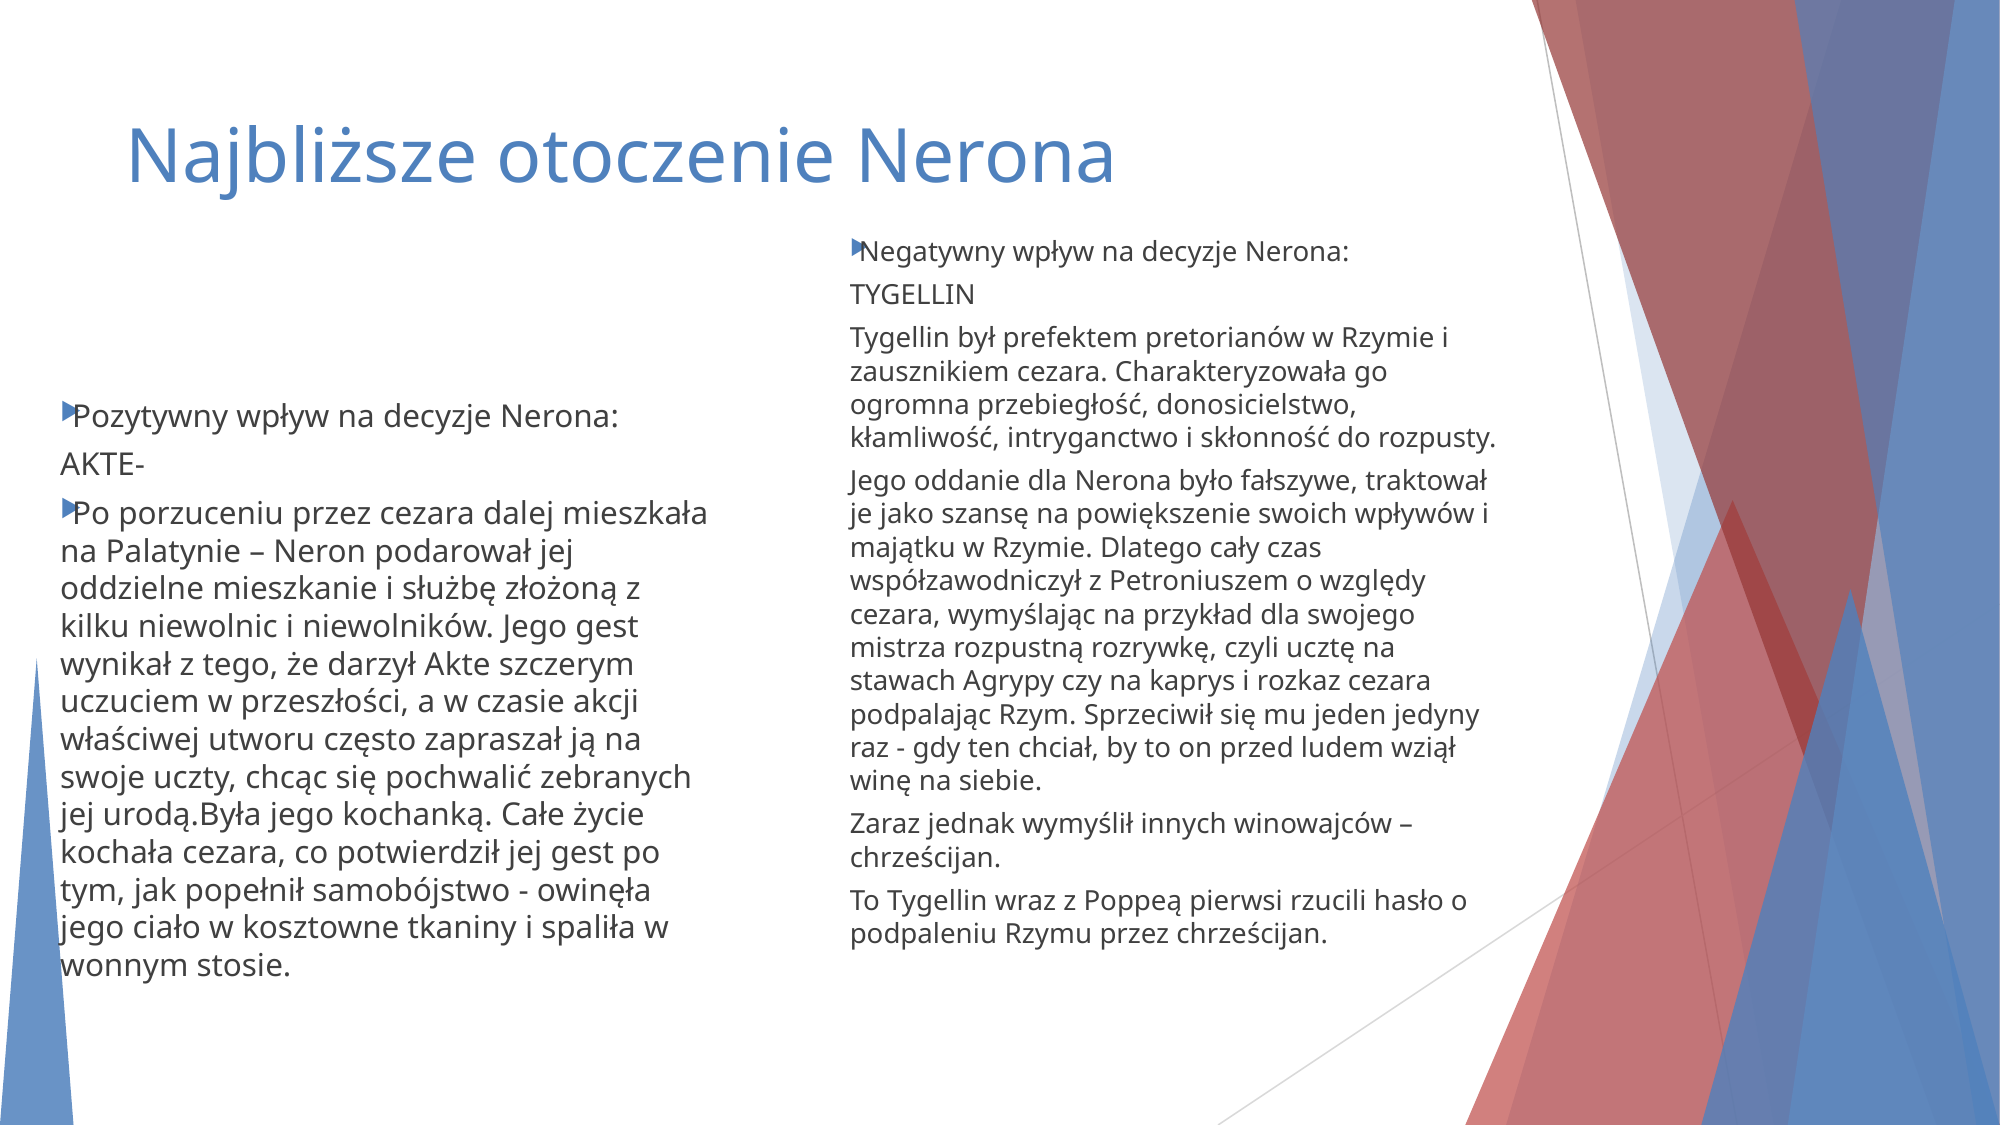

# Najbliższe otoczenie Nerona
Negatywny wpływ na decyzje Nerona:
TYGELLIN
Tygellin był prefektem pretorianów w Rzymie i zausznikiem cezara. Charakteryzowała go ogromna przebiegłość, donosicielstwo, kłamliwość, intryganctwo i skłonność do rozpusty.
Jego oddanie dla Nerona było fałszywe, traktował je jako szansę na powiększenie swoich wpływów i majątku w Rzymie. Dlatego cały czas współzawodniczył z Petroniuszem o względy cezara, wymyślając na przykład dla swojego mistrza rozpustną rozrywkę, czyli ucztę na stawach Agrypy czy na kaprys i rozkaz cezara podpalając Rzym. Sprzeciwił się mu jeden jedyny raz - gdy ten chciał, by to on przed ludem wziął winę na siebie.
Zaraz jednak wymyślił innych winowajców – chrześcijan.
To Tygellin wraz z Poppeą pierwsi rzucili hasło o podpaleniu Rzymu przez chrześcijan.
Pozytywny wpływ na decyzje Nerona:
AKTE-
Po porzuceniu przez cezara dalej mieszkała na Palatynie – Neron podarował jej oddzielne mieszkanie i służbę złożoną z kilku niewolnic i niewolników. Jego gest wynikał z tego, że darzył Akte szczerym uczuciem w przeszłości, a w czasie akcji właściwej utworu często zapraszał ją na swoje uczty, chcąc się pochwalić zebranych jej urodą.Była jego kochanką. Całe życie kochała cezara, co potwierdził jej gest po tym, jak popełnił samobójstwo - owinęła jego ciało w kosztowne tkaniny i spaliła w wonnym stosie.